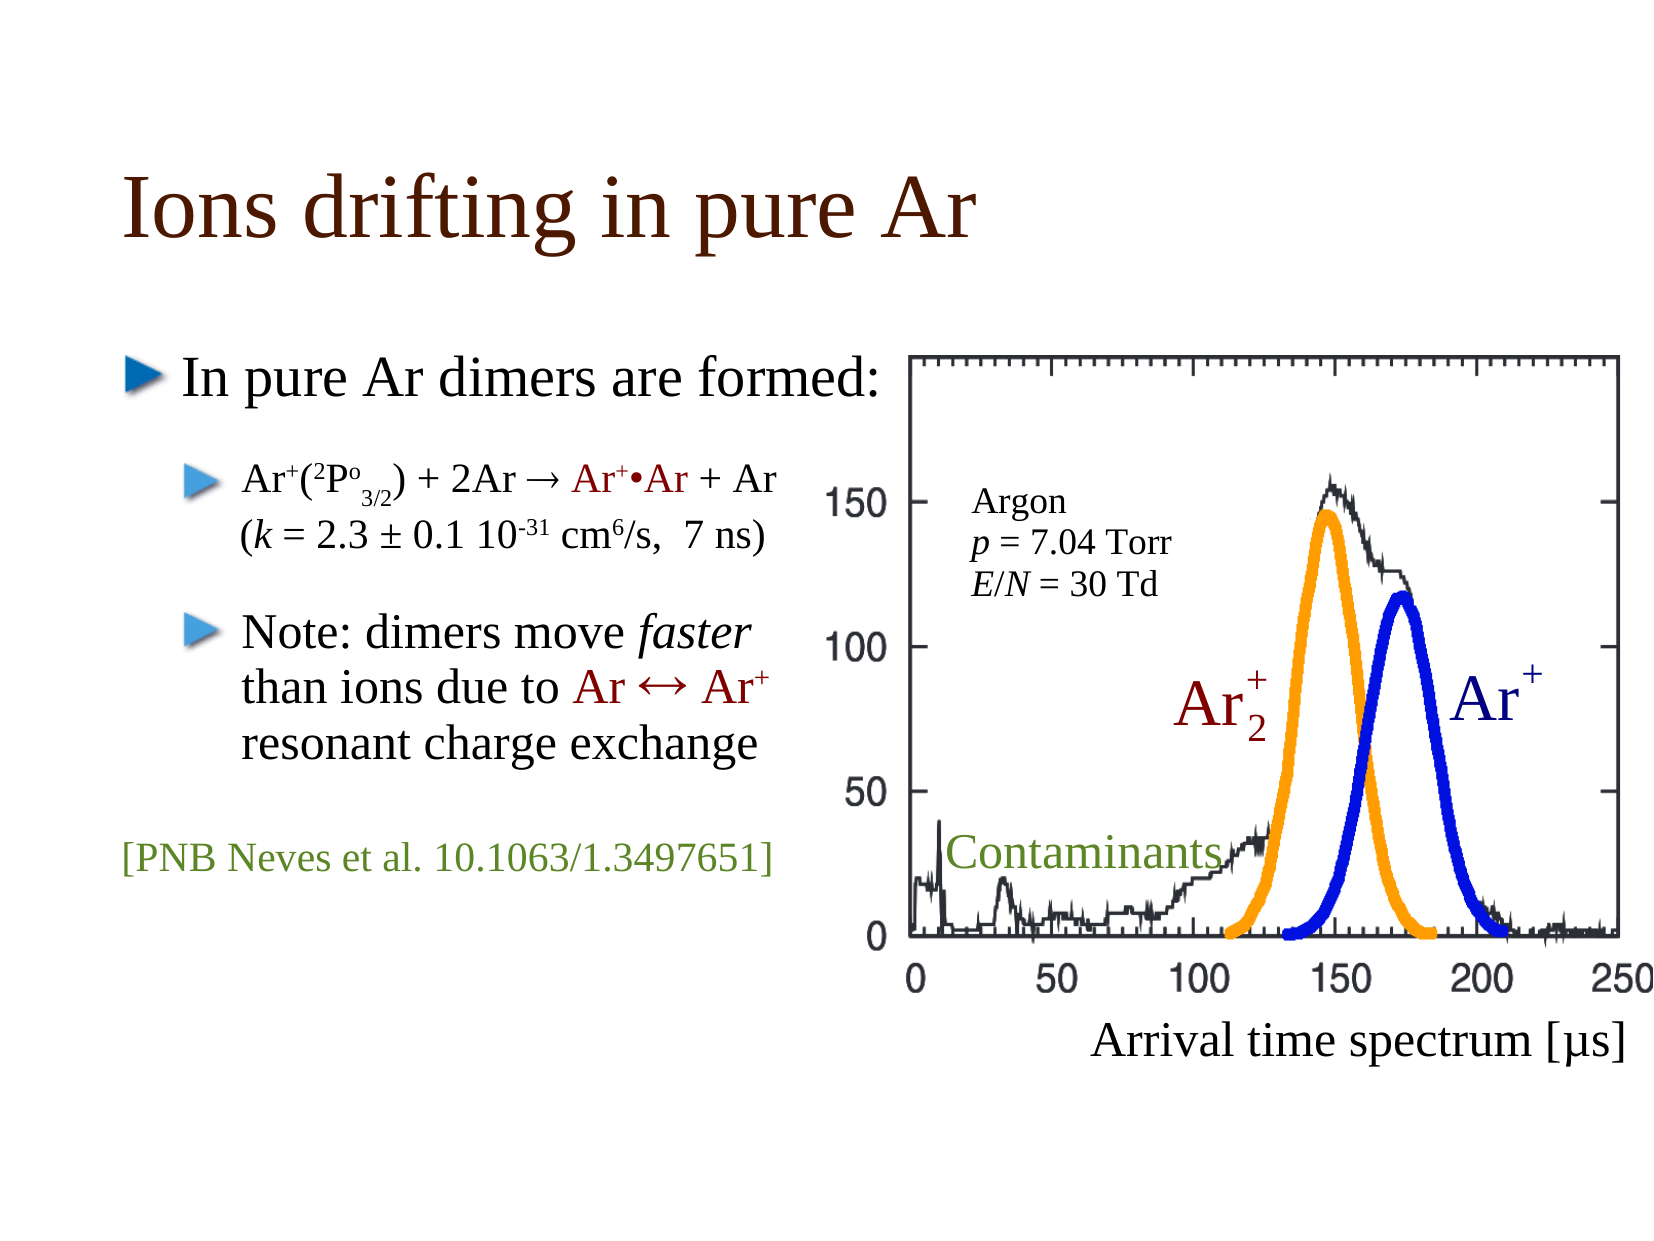

# Ions drifting in pure Ar
In pure Ar dimers are formed:
Ar+(2Po3/2) + 2Ar  Ar+Ar + Ar
 	(k = 2.3 ± 0.1 10-31 cm6/s, 7 ns)
Note: dimers move faster than ions due to Ar ↔ Ar+ resonant charge exchange
[PNB Neves et al. 10.1063/1.3497651]
Argon
p = 7.04 Torr
E/N = 30 Td
Contaminants
Arrival time spectrum [µs]